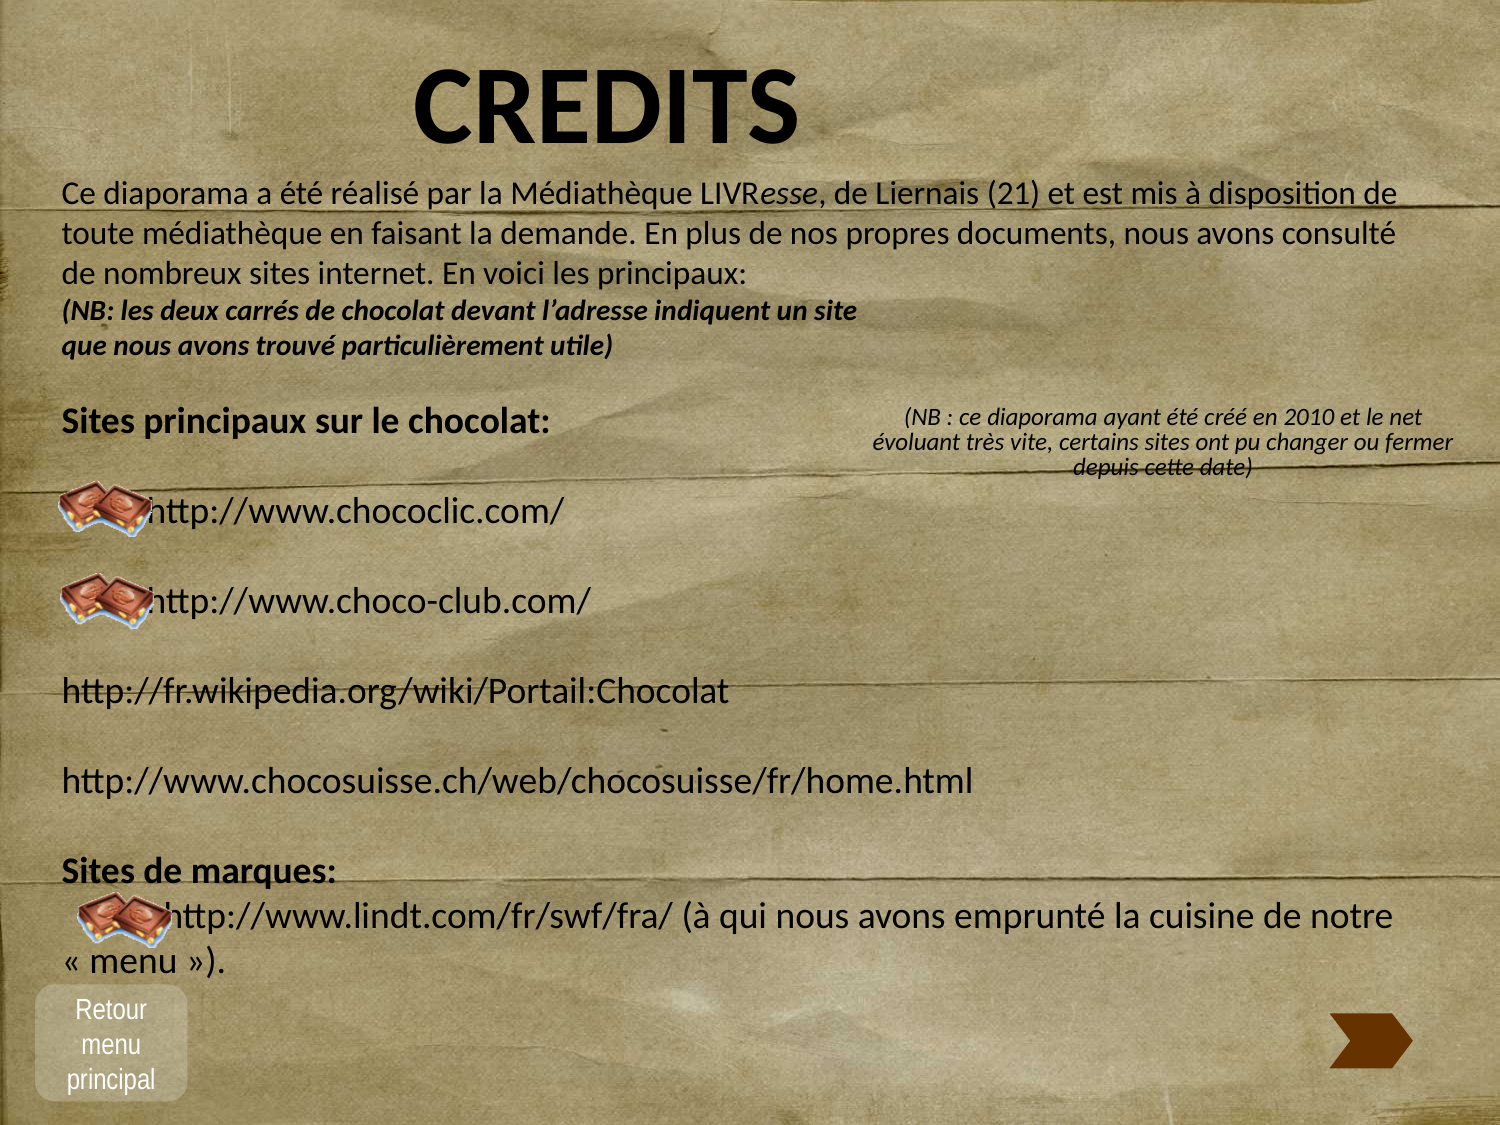

CREDITS
#
Ce diaporama a été réalisé par la Médiathèque LIVResse, de Liernais (21) et est mis à disposition de toute médiathèque en faisant la demande. En plus de nos propres documents, nous avons consulté de nombreux sites internet. En voici les principaux:
(NB: les deux carrés de chocolat devant l’adresse indiquent un site
que nous avons trouvé particulièrement utile)
Sites principaux sur le chocolat:
 http://www.chococlic.com/
 http://www.choco-club.com/
http://fr.wikipedia.org/wiki/Portail:Chocolat
http://www.chocosuisse.ch/web/chocosuisse/fr/home.html
Sites de marques:
 http://www.lindt.com/fr/swf/fra/ (à qui nous avons emprunté la cuisine de notre « menu »).
(NB : ce diaporama ayant été créé en 2010 et le net évoluant très vite, certains sites ont pu changer ou fermer depuis cette date)
Retour menu
principal